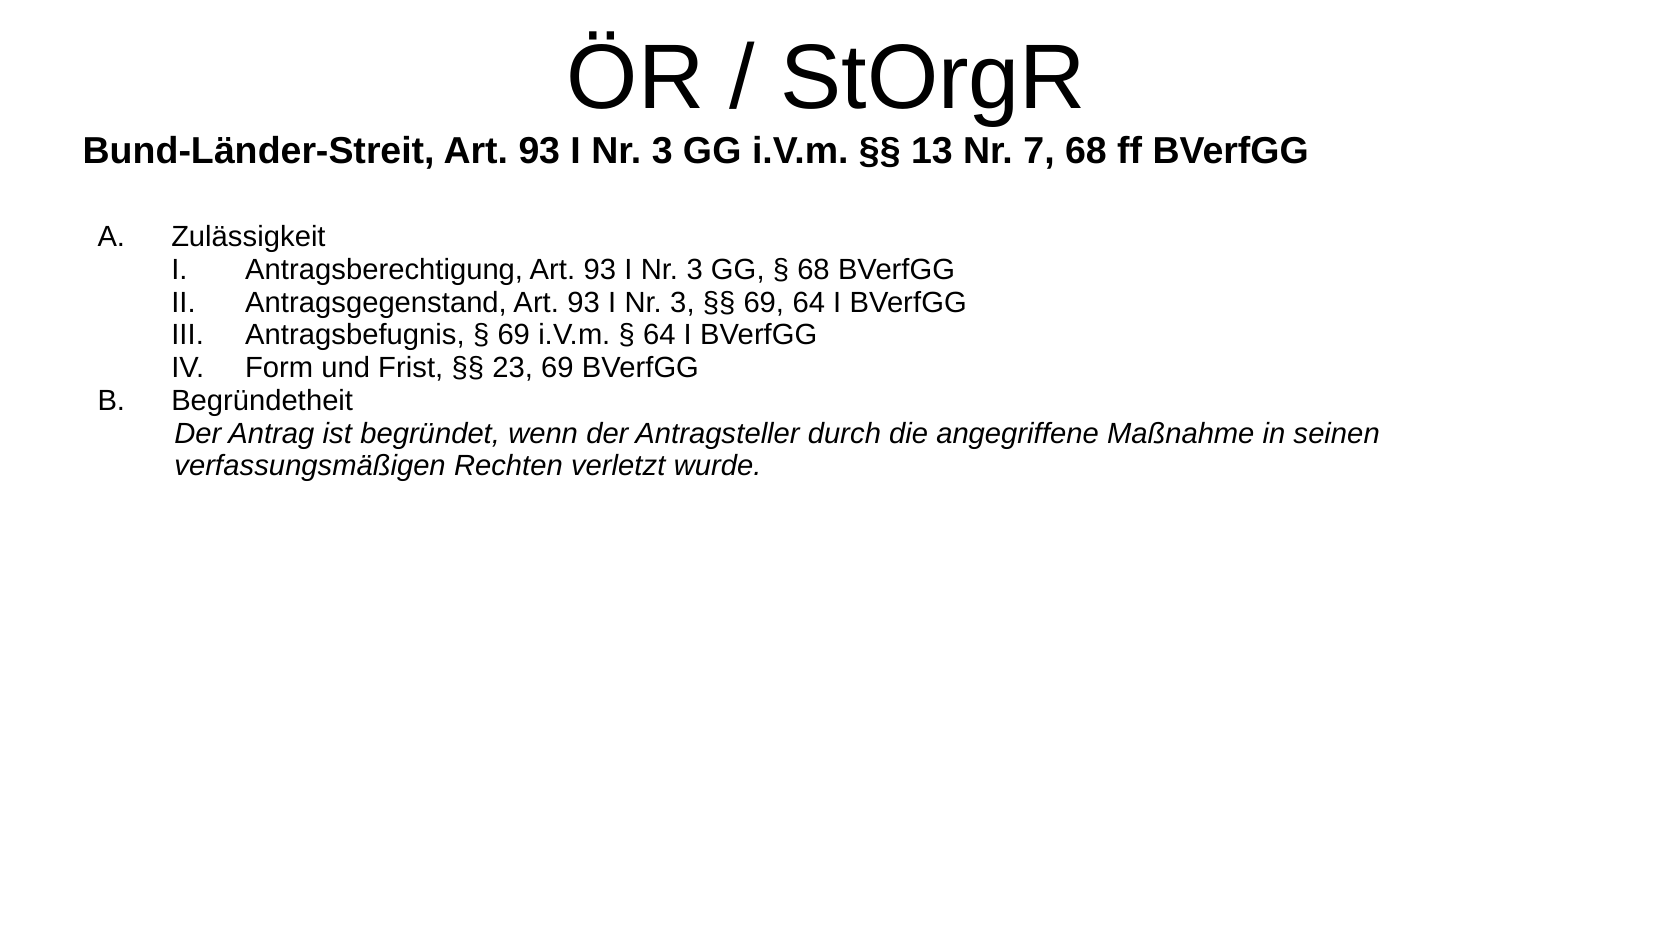

# ÖR / StOrgR
Bund-Länder-Streit, Art. 93 I Nr. 3 GG i.V.m. §§ 13 Nr. 7, 68 ff BVerfGG
A.	Zulässigkeit
	I. 	Antragsberechtigung, Art. 93 I Nr. 3 GG, § 68 BVerfGG
	II. 	Antragsgegenstand, Art. 93 I Nr. 3, §§ 69, 64 I BVerfGG
	III. 	Antragsbefugnis, § 69 i.V.m. § 64 I BVerfGG
	IV. 	Form und Frist, §§ 23, 69 BVerfGG
B. 	Begründetheit
Der Antrag ist begründet, wenn der Antragsteller durch die angegriffene Maßnahme in seinen verfassungsmäßigen Rechten verletzt wurde.